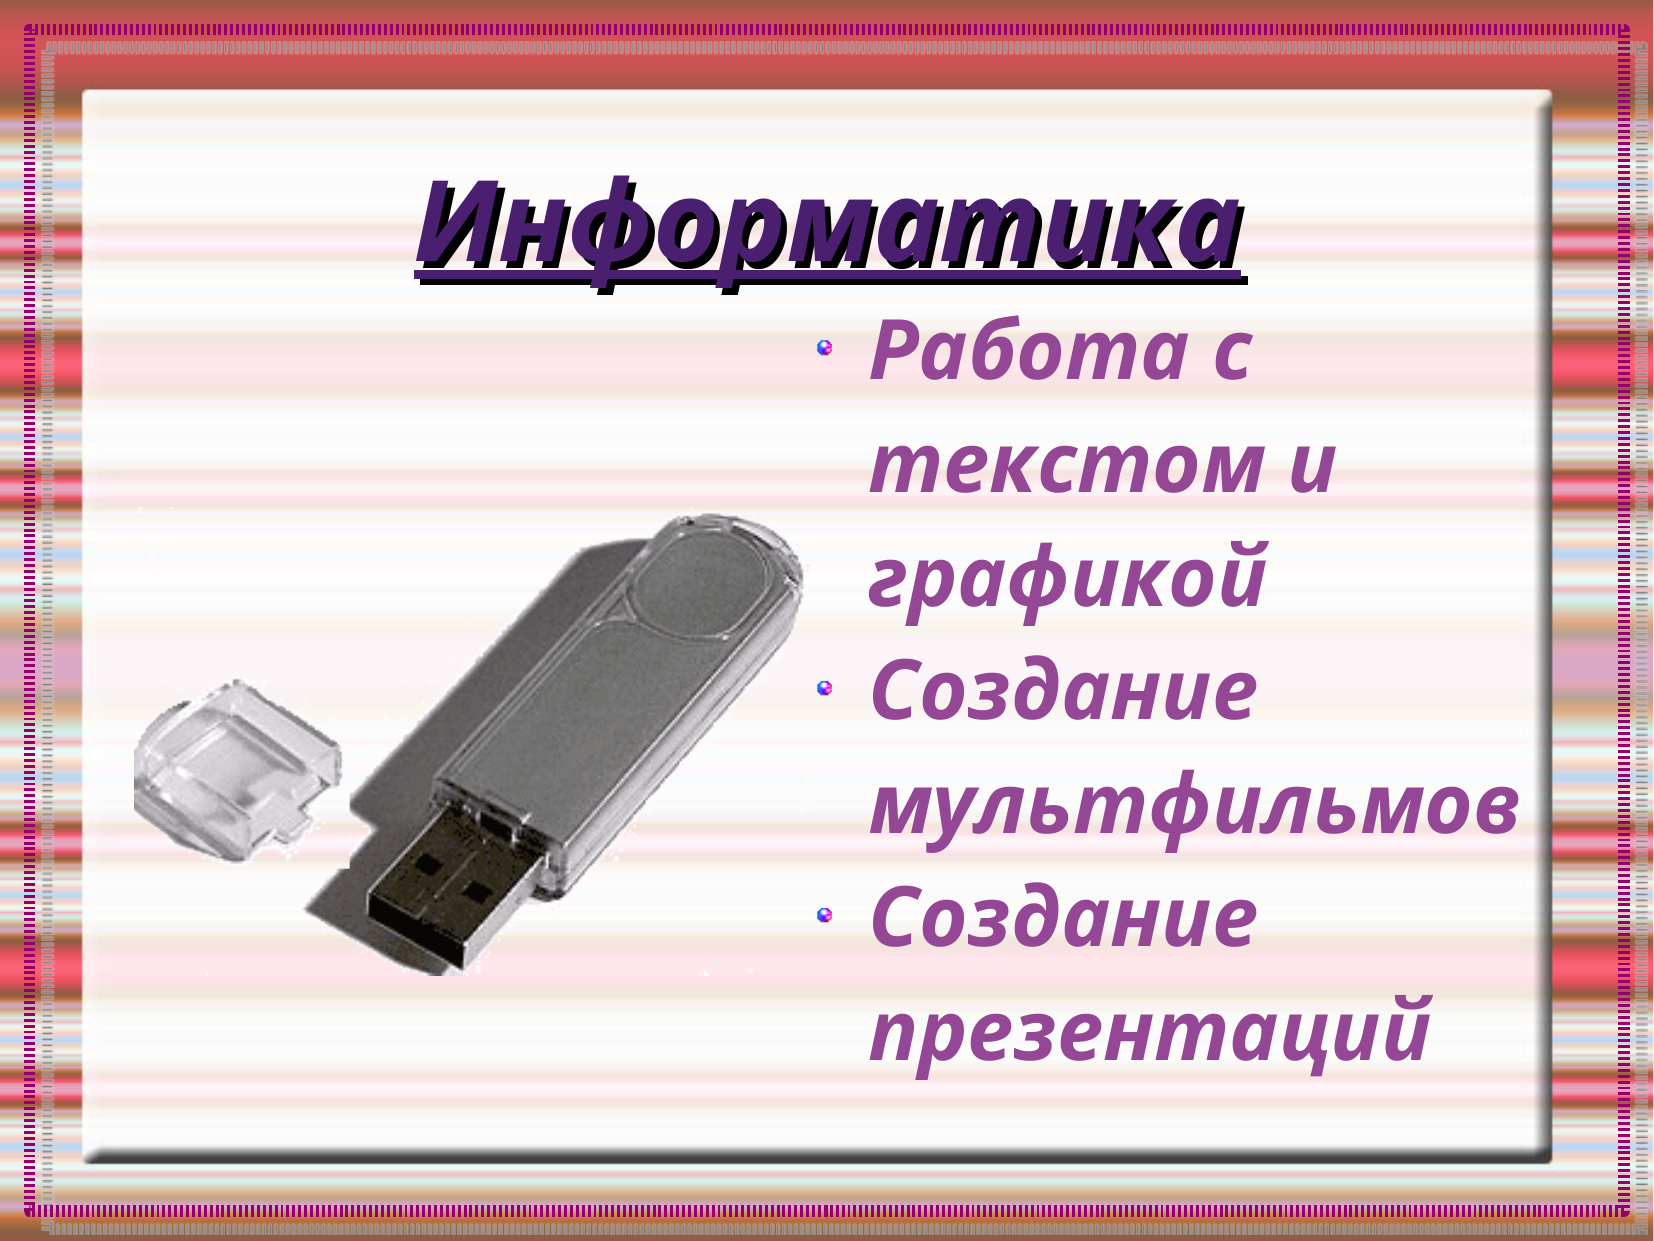

# Информатика
Работа с текстом и графикой
Создание мультфильмов
Создание презентаций